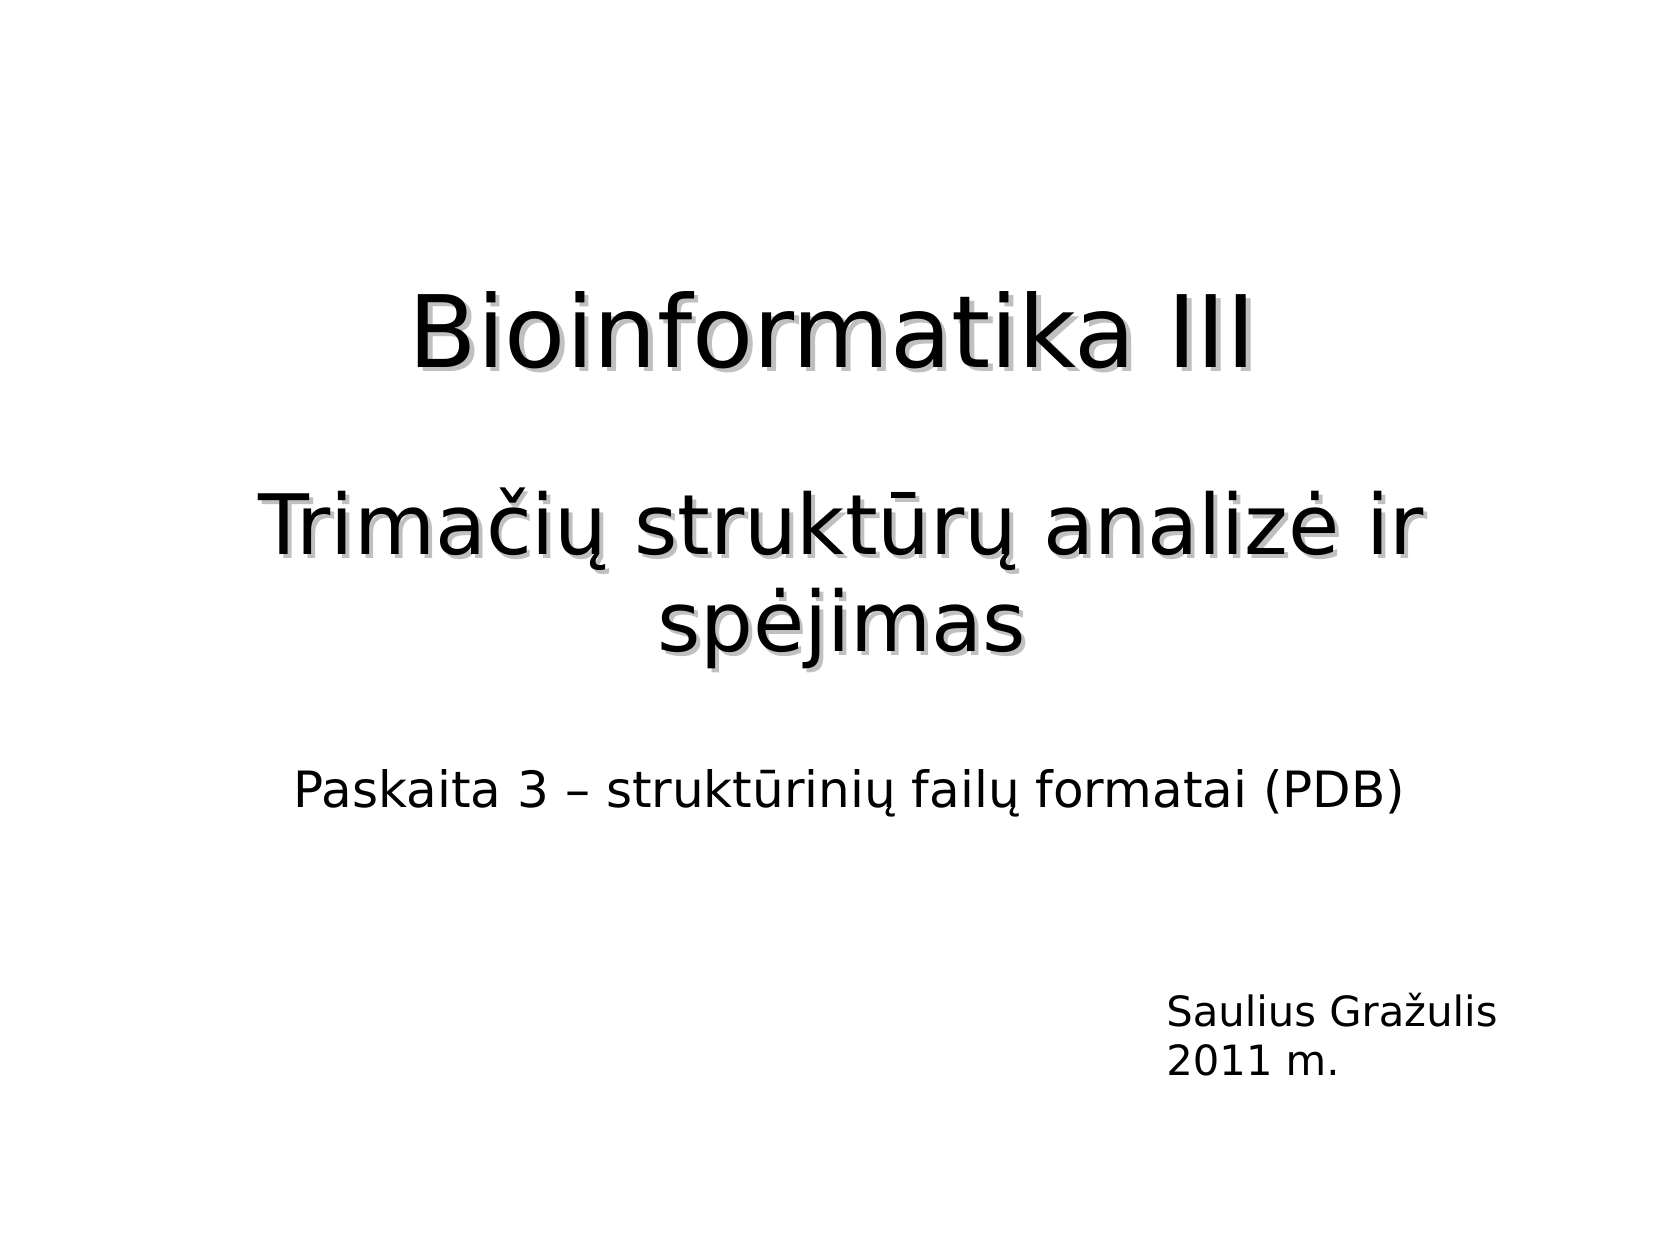

# Bioinformatika III
Trimačių struktūrų analizė ir spėjimas
Paskaita 3 – struktūrinių failų formatai (PDB)
Saulius Gražulis
2011 m.